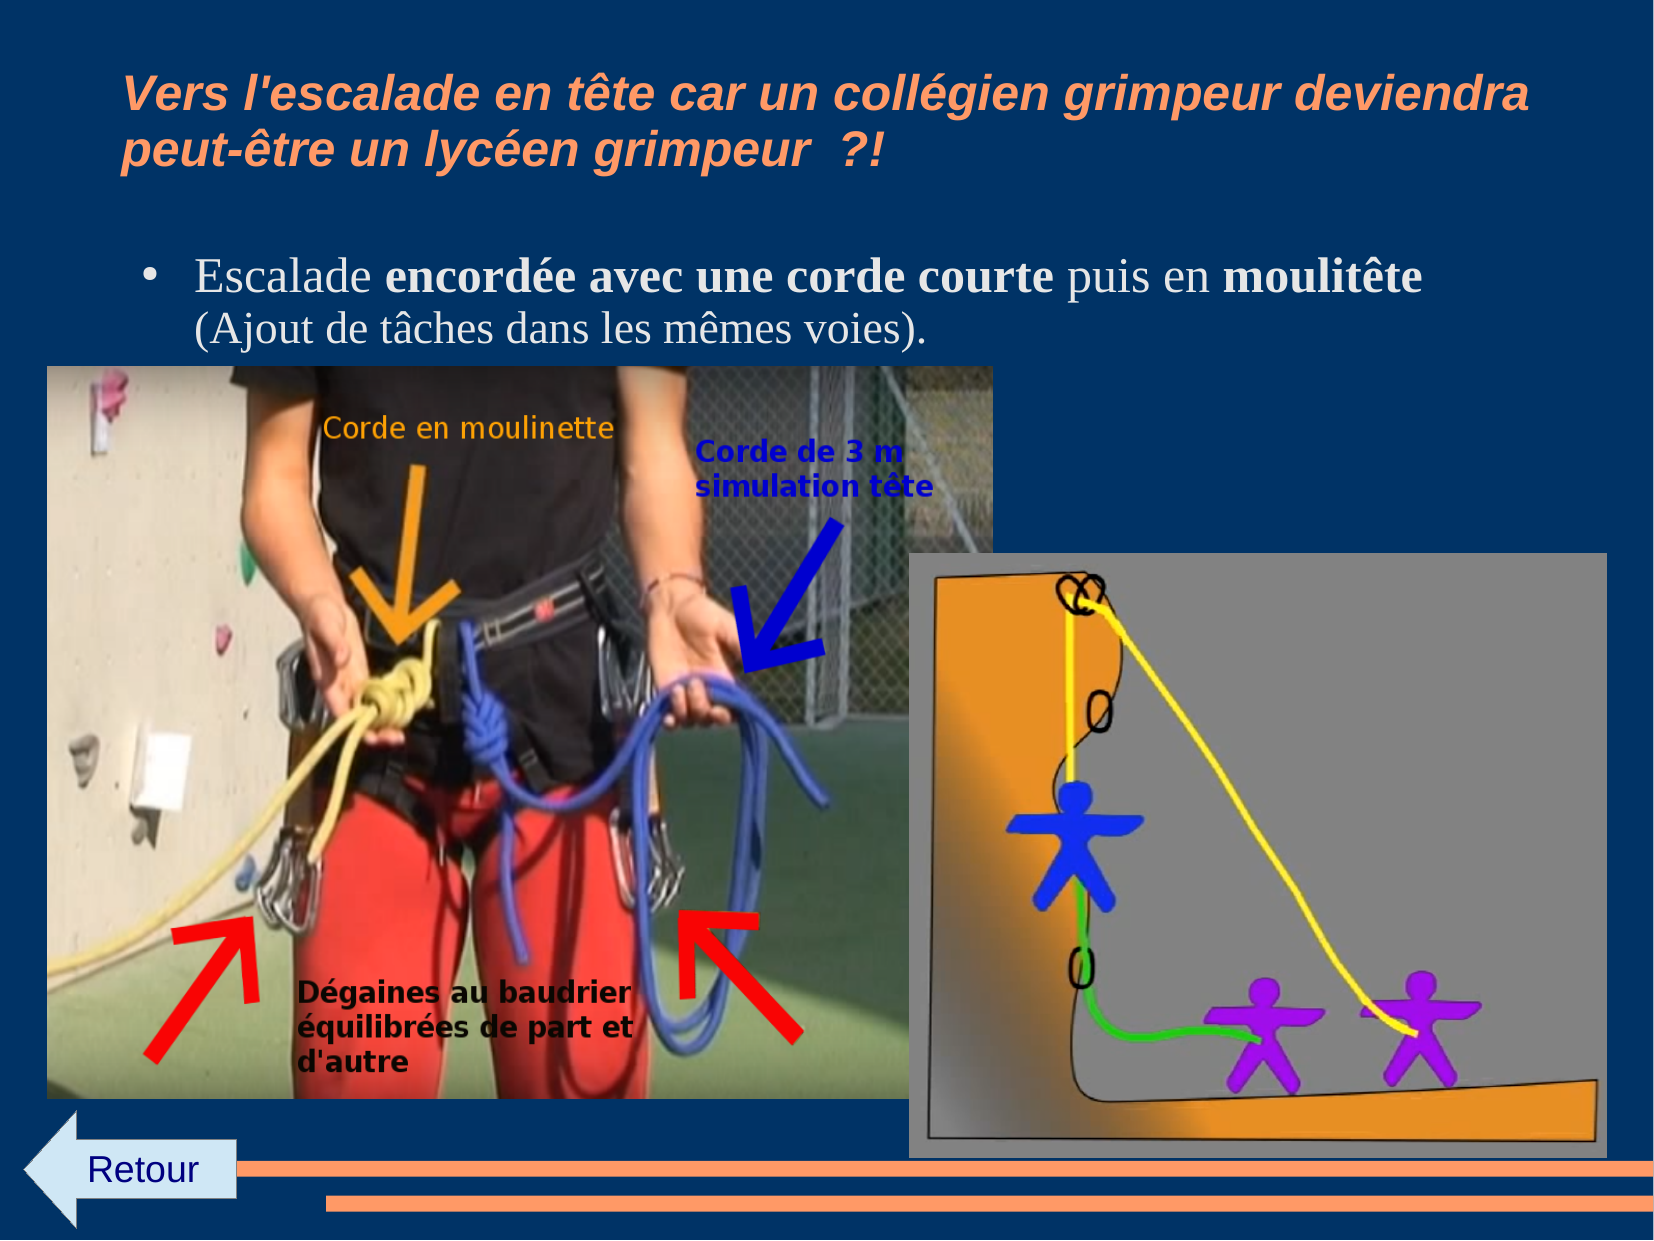

# Vers l'escalade en tête car un collégien grimpeur deviendra peut-être un lycéen grimpeur  ?!
Escalade encordée avec une corde courte puis en moulitête (Ajout de tâches dans les mêmes voies).
Retour